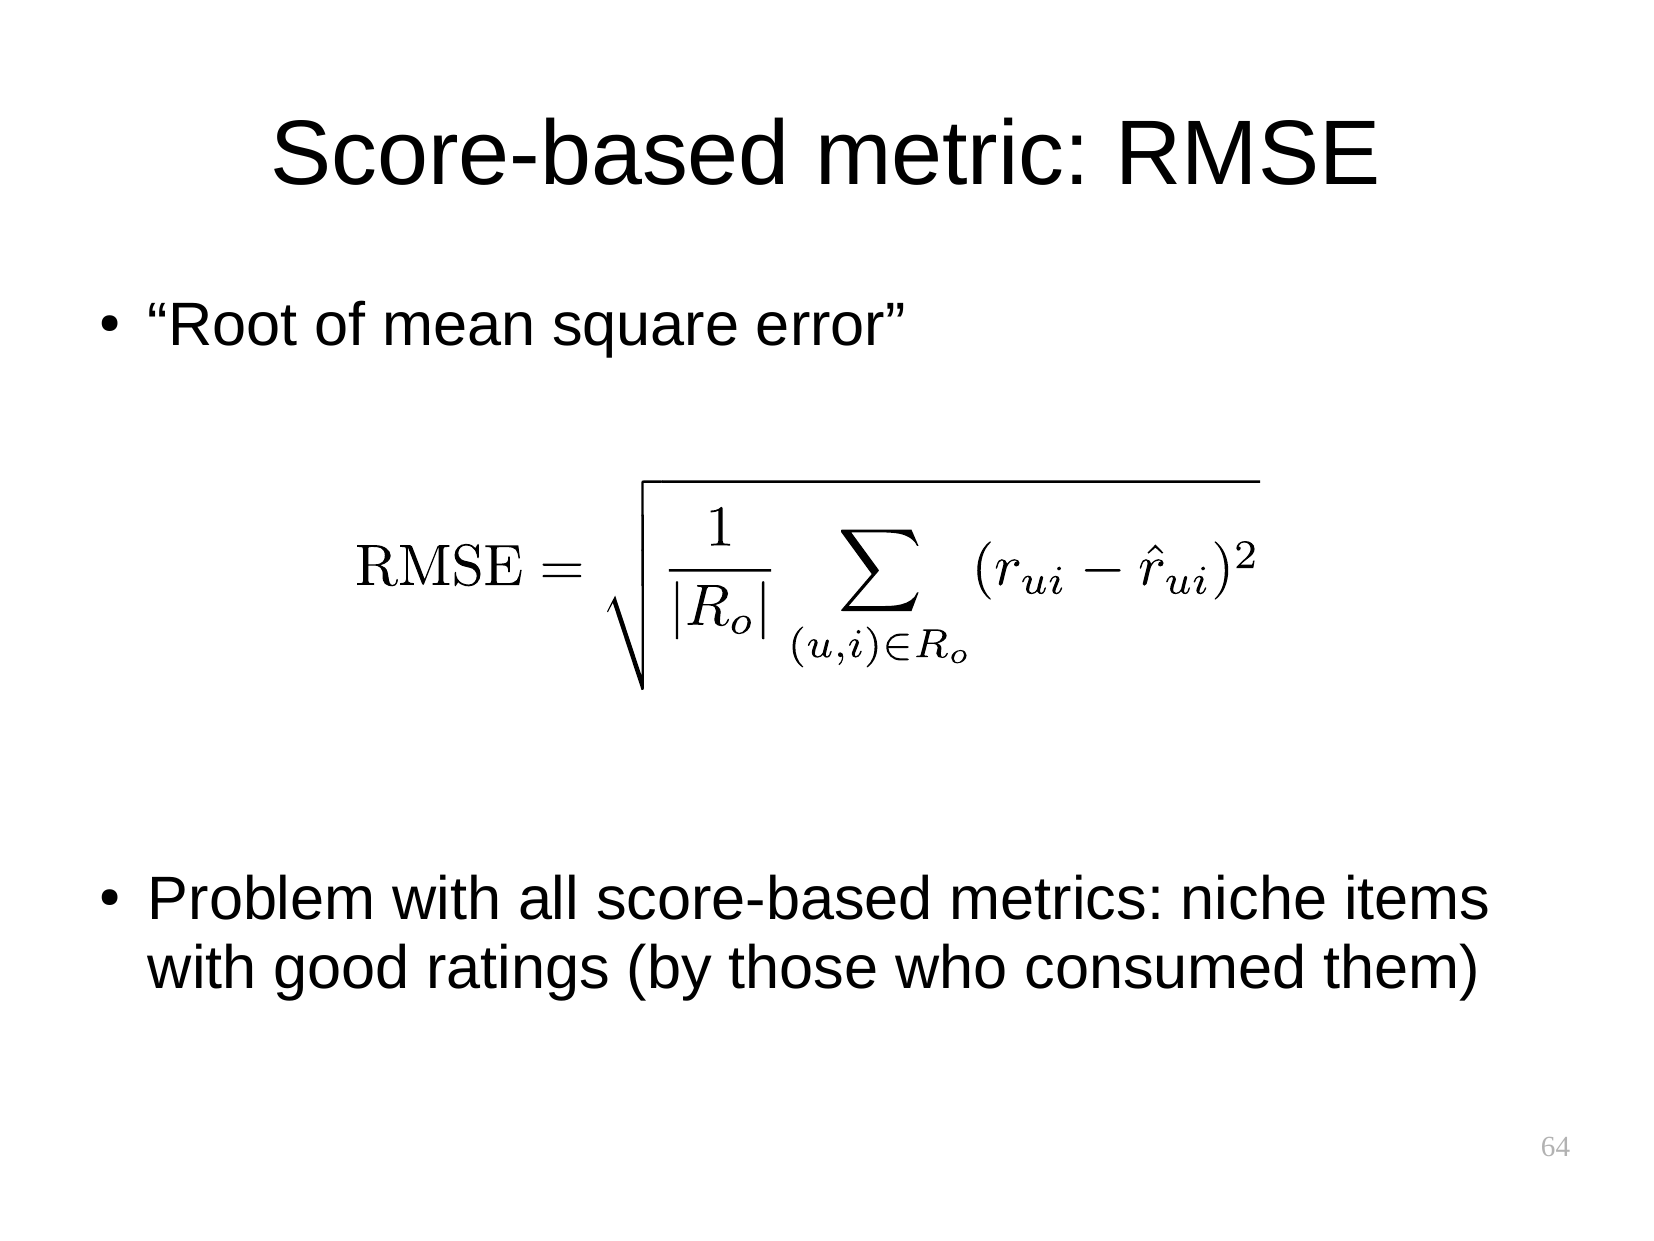

# Score-based metric: RMSE
“Root of mean square error”
Problem with all score-based metrics: niche items with good ratings (by those who consumed them)
64